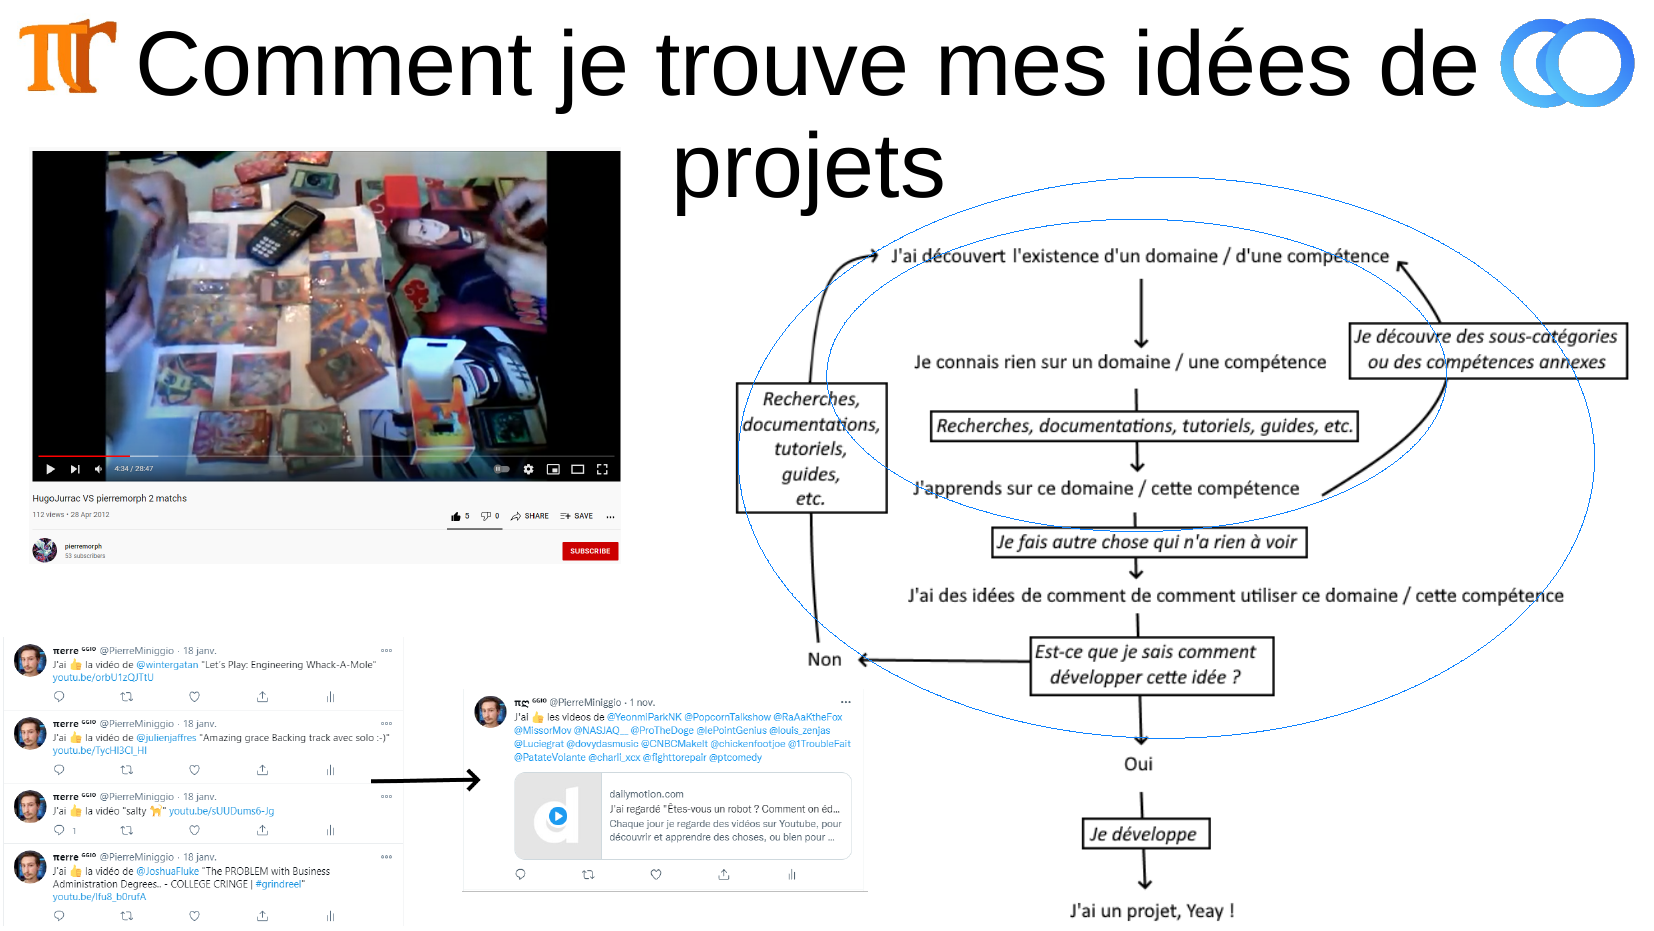

# Comment je trouve mes idées de projets